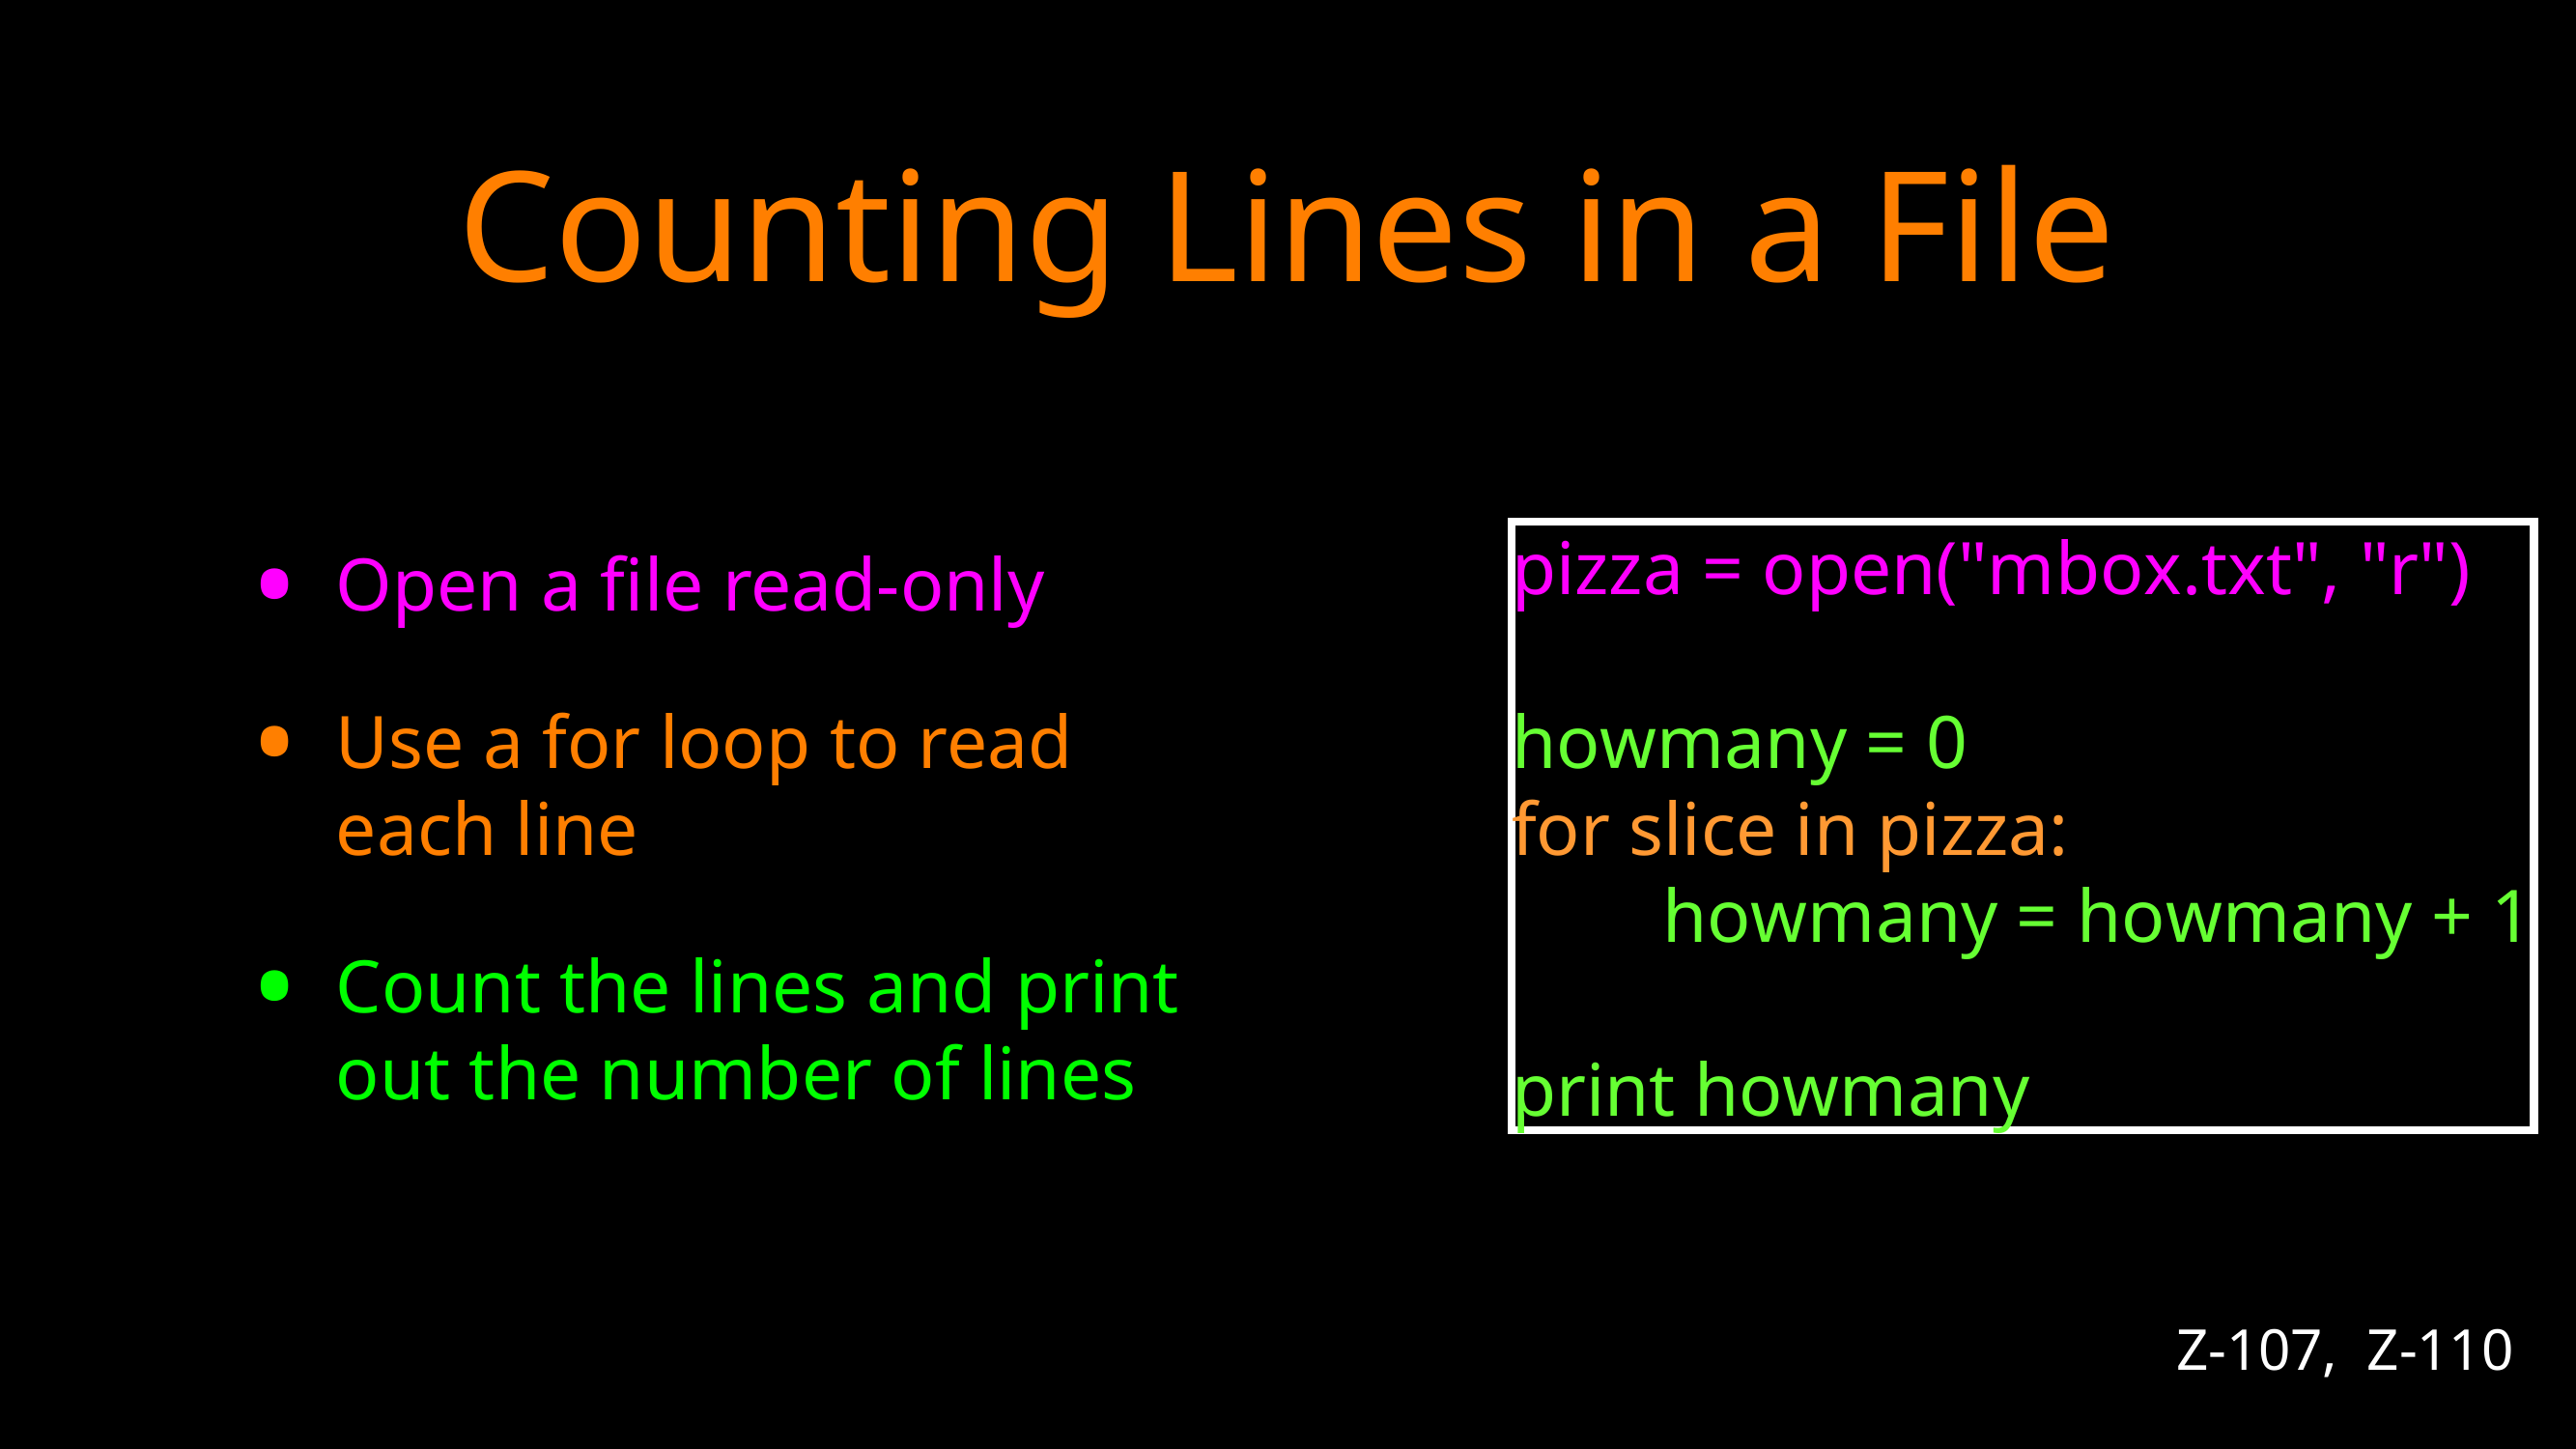

# Counting Lines in a File
Open a file read-only
Use a for loop to read each line
Count the lines and print out the number of lines
pizza = open("mbox.txt", "r")
howmany = 0
for slice in pizza:
 howmany = howmany + 1
print howmany
Z-107, Z-110